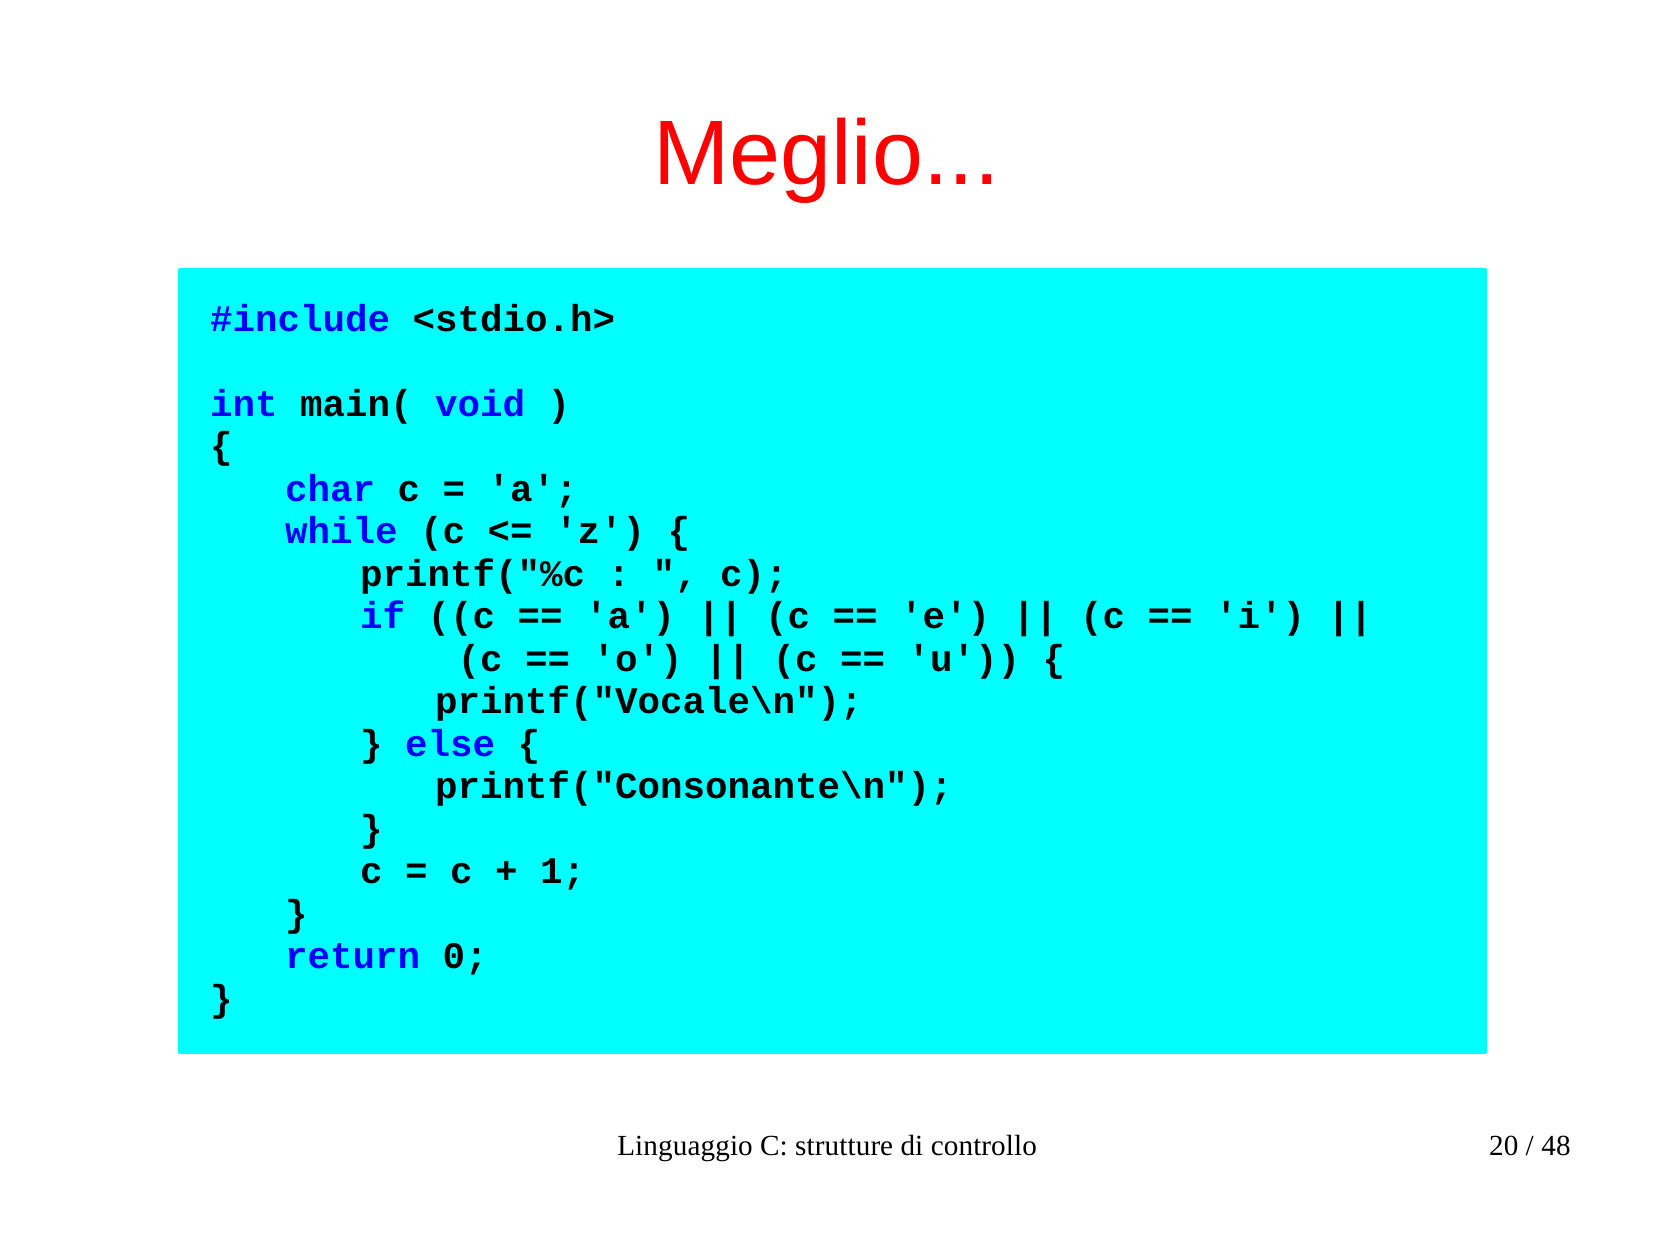

# Meglio...
#include <stdio.h>
int main( void )
{
	char c = 'a';
	while (c <= 'z') {
		printf("%c : ", c);
		if ((c == 'a') || (c == 'e') || (c == 'i') ||
			 (c == 'o') || (c == 'u')) {
			printf("Vocale\n");
		} else {
			printf("Consonante\n");
		}
		c = c + 1;
	}
	return 0;
}
Linguaggio C: strutture di controllo
20